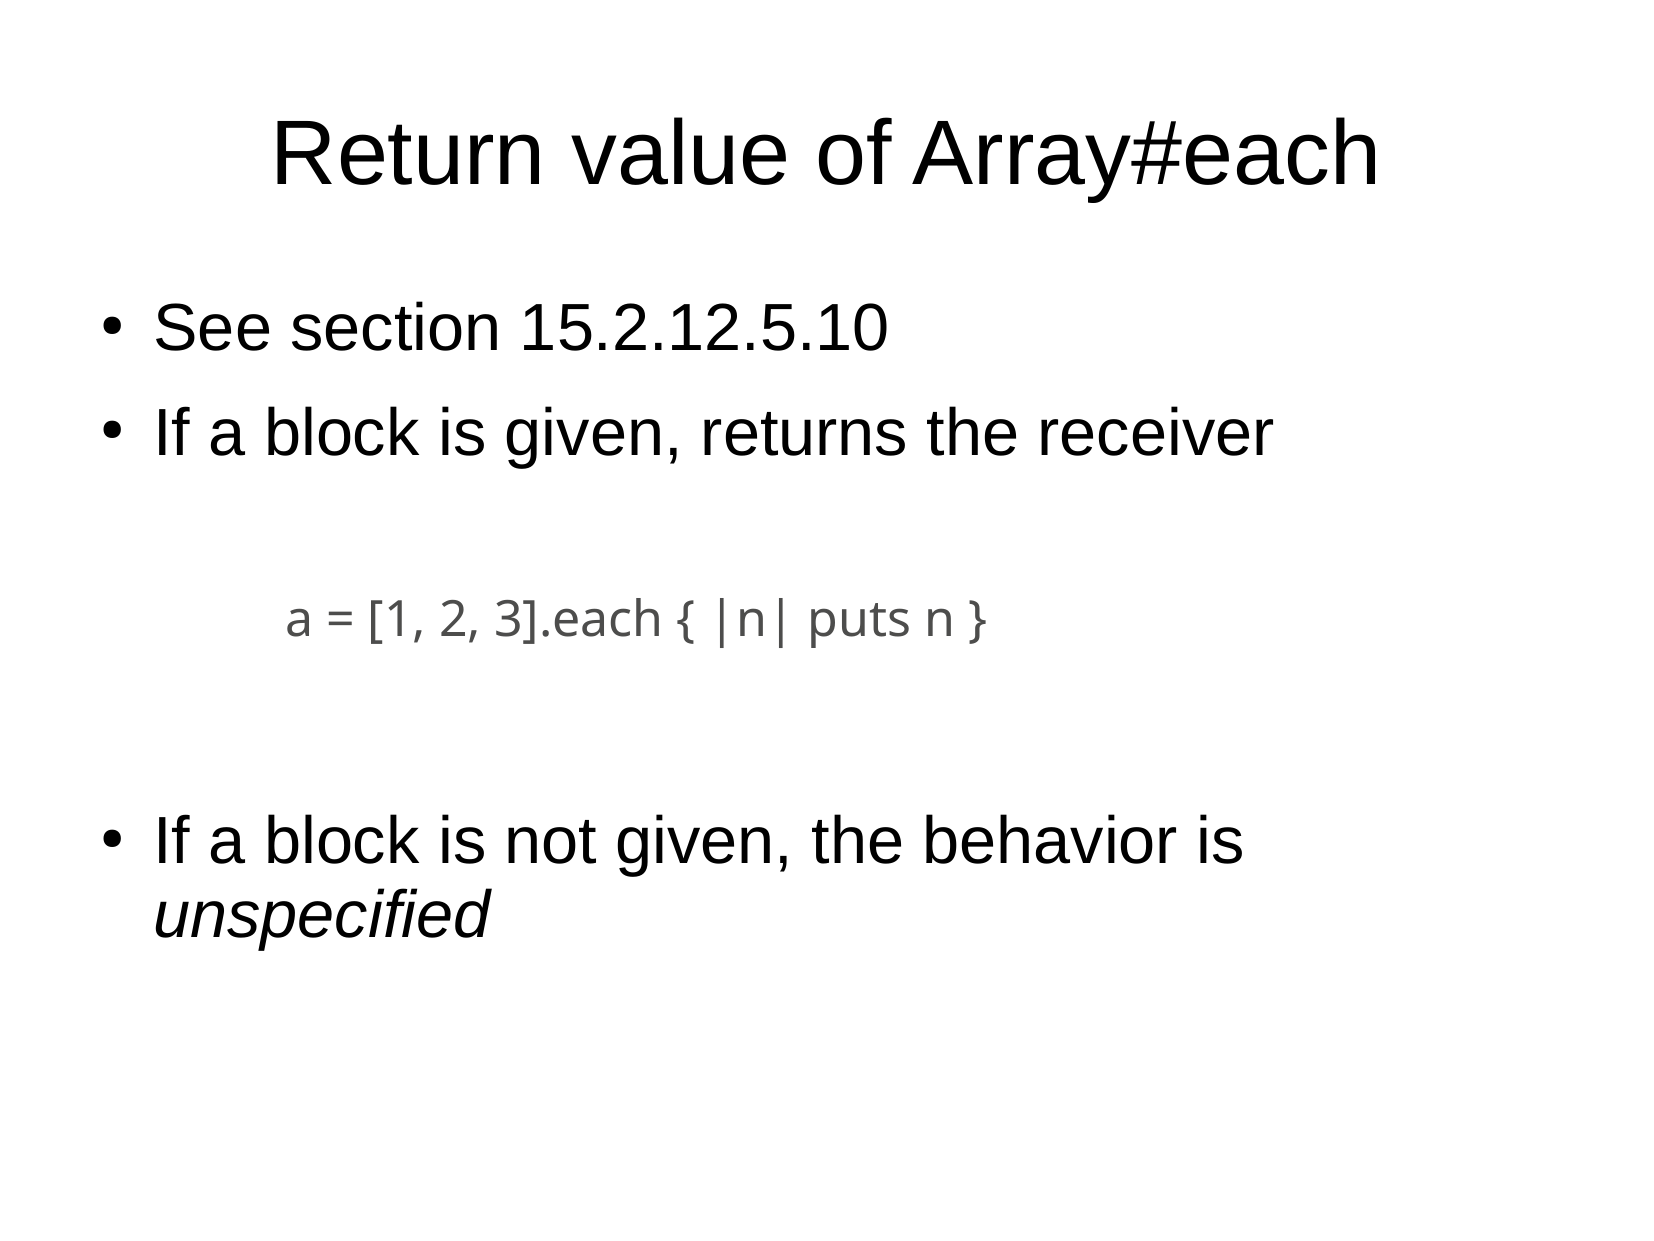

# Return value of Array#each
See section 15.2.12.5.10
If a block is given, returns the receiver
a = [1, 2, 3].each { |n| puts n }
If a block is not given, the behavior is unspecified